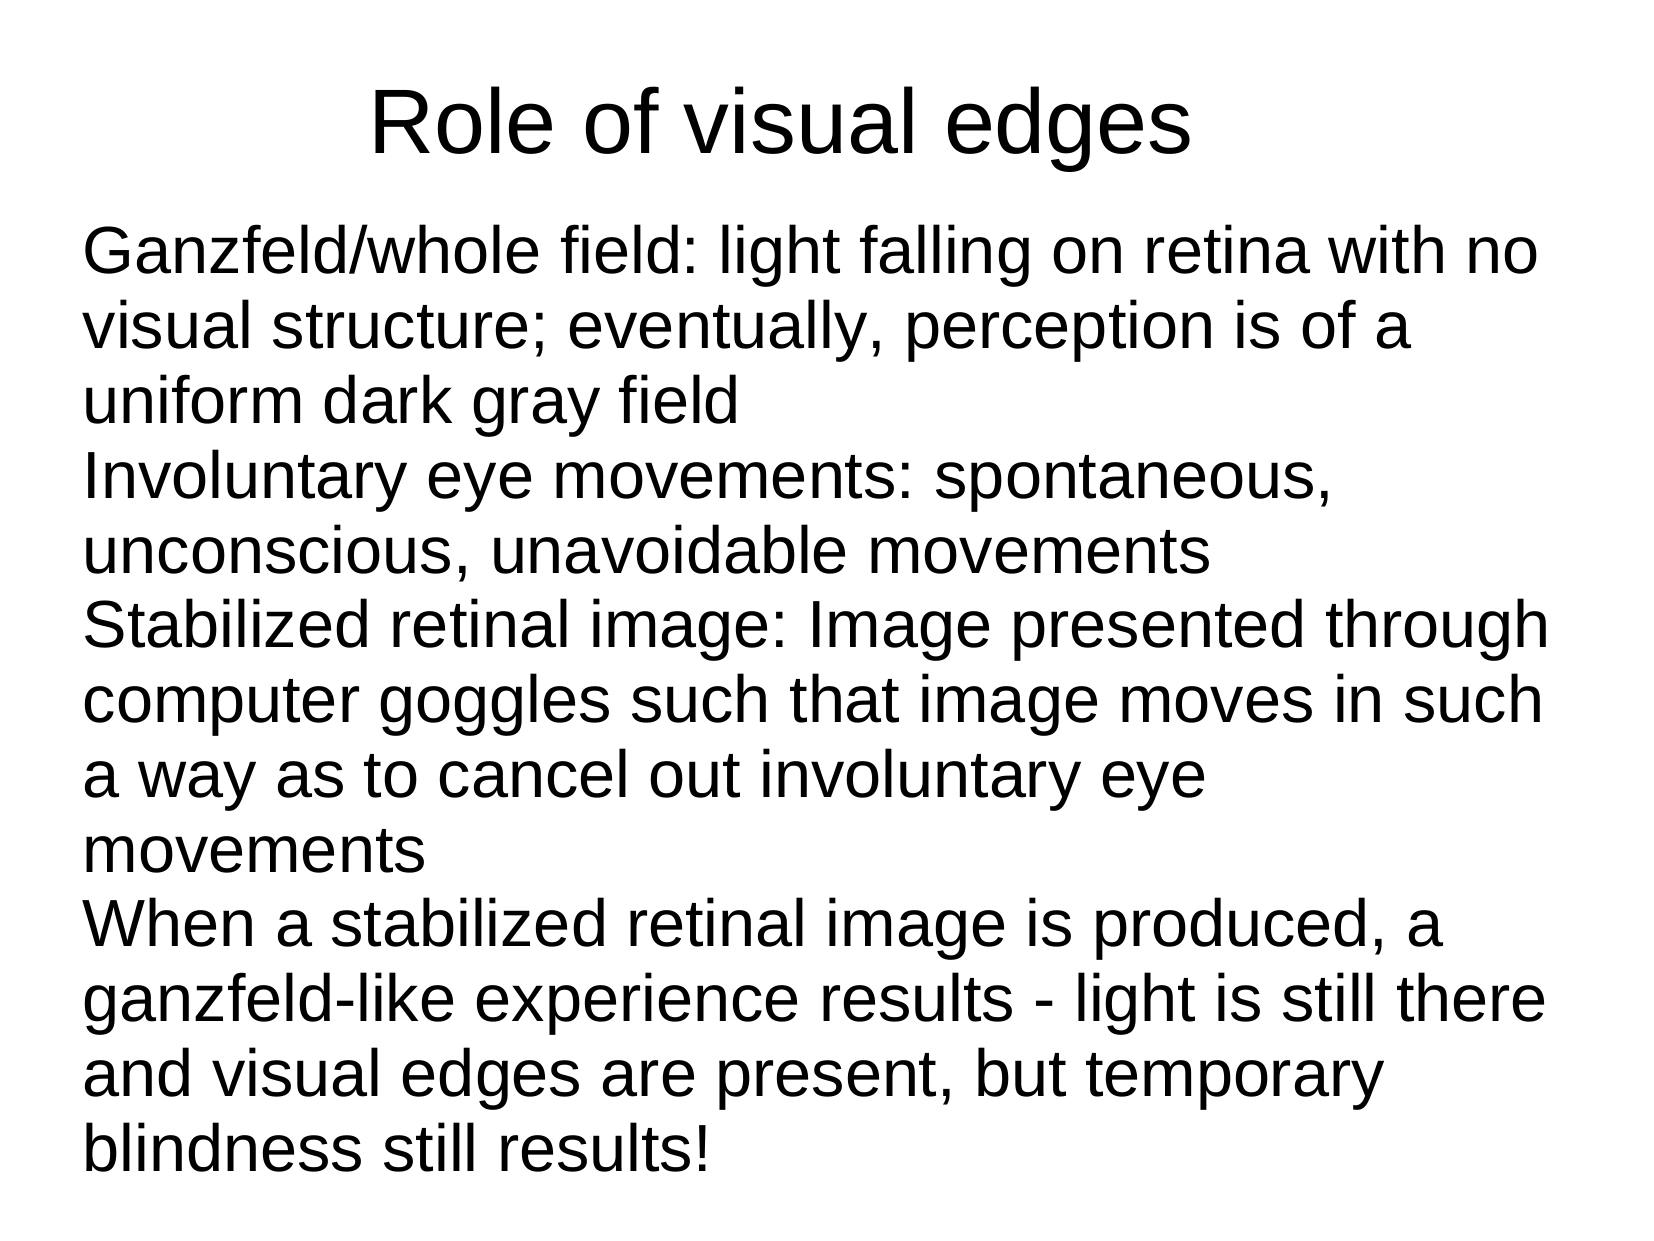

# Role of visual edges
Ganzfeld/whole field: light falling on retina with no visual structure; eventually, perception is of a uniform dark gray field
Involuntary eye movements: spontaneous, unconscious, unavoidable movements
Stabilized retinal image: Image presented through computer goggles such that image moves in such a way as to cancel out involuntary eye movements
When a stabilized retinal image is produced, a ganzfeld-like experience results - light is still there and visual edges are present, but temporary blindness still results!